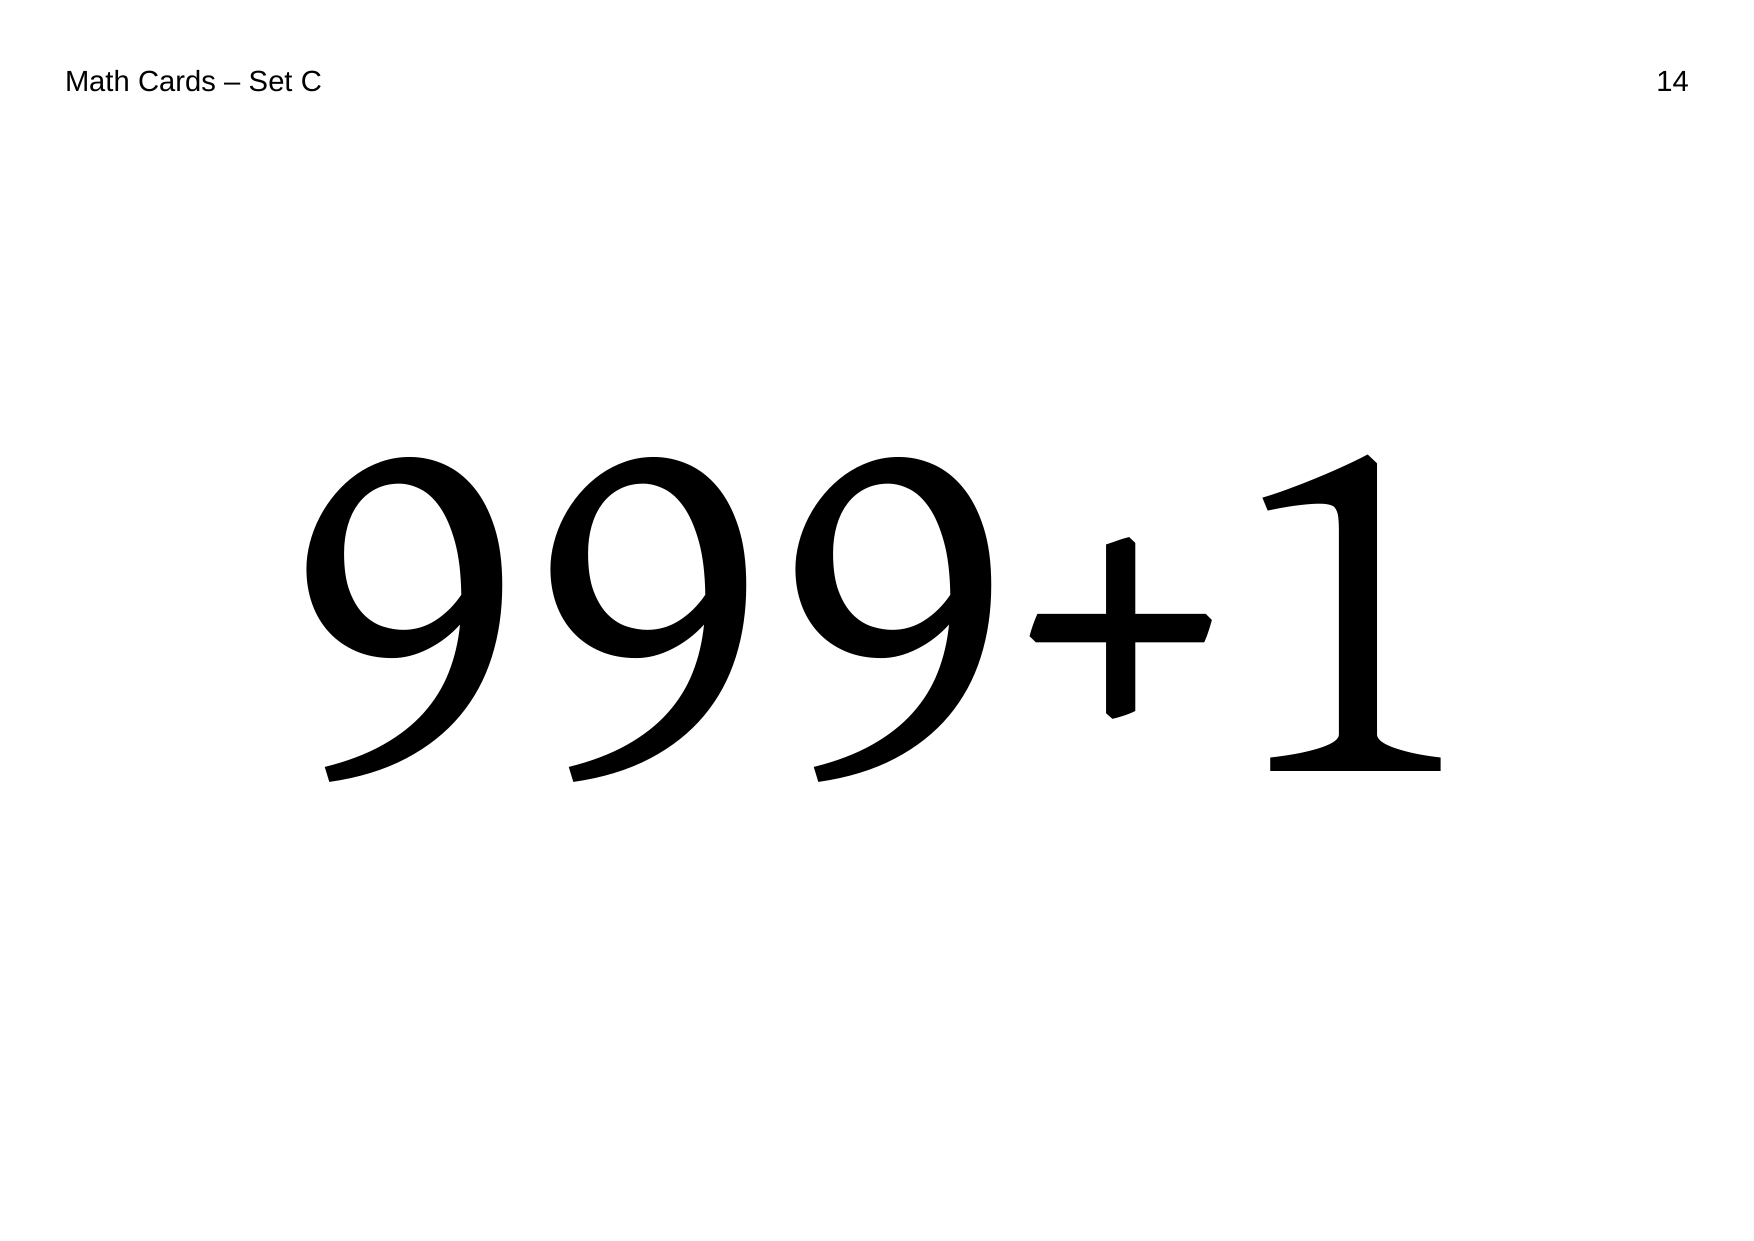

Math Cards – Set C
14
999+1